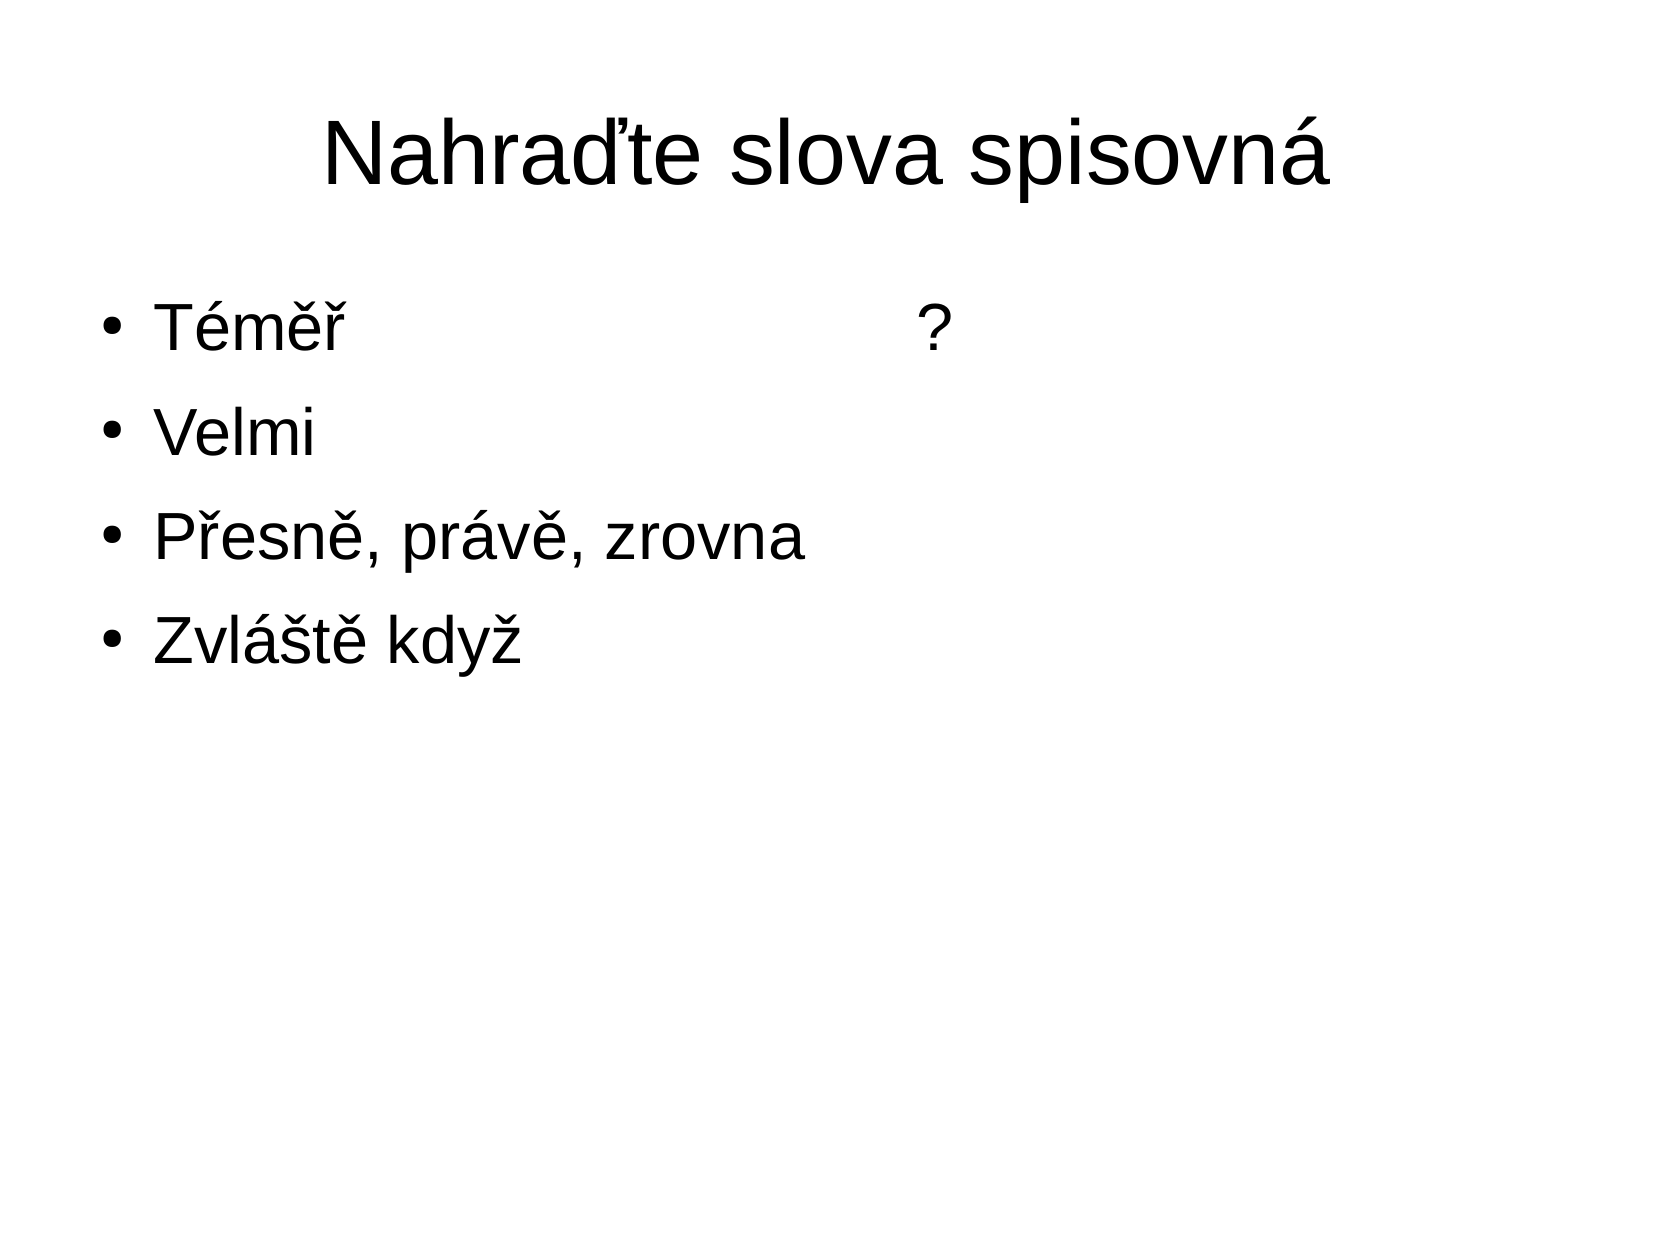

# Nahraďte slova spisovná
Téměř
Velmi
Přesně, právě, zrovna
Zvláště když
?